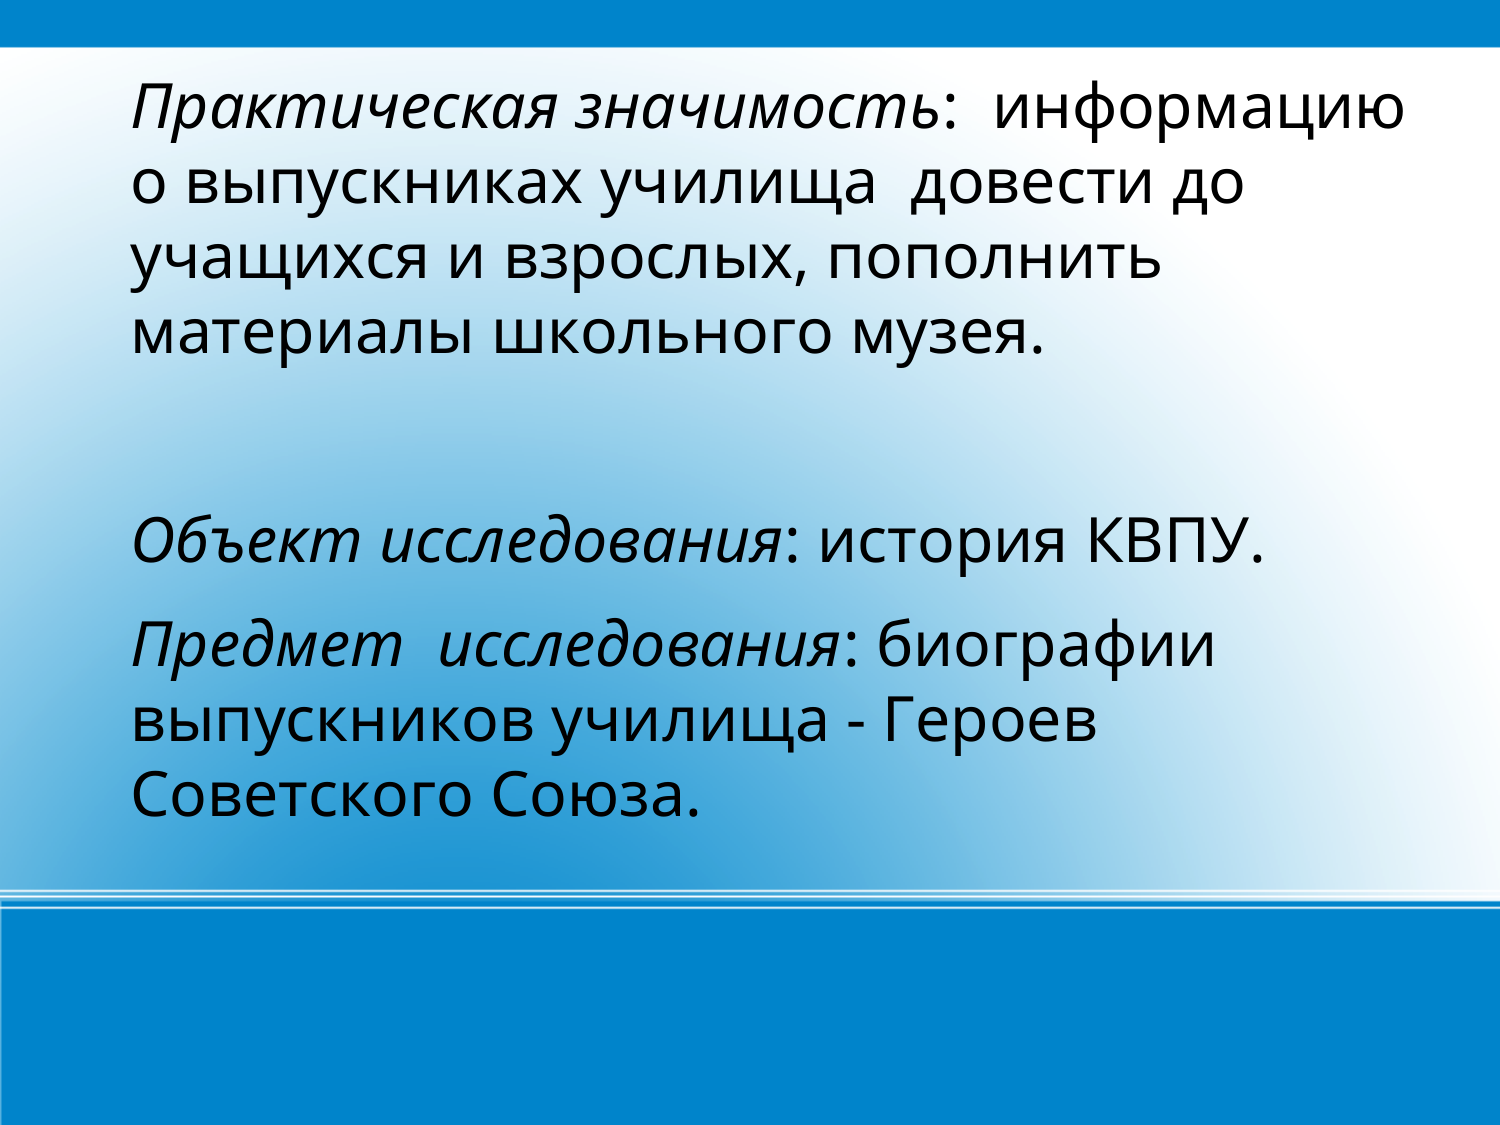

# Практическая значимость: информацию о выпускниках училища довести до учащихся и взрослых, пополнить материалы школьного музея.
Объект исследования: история КВПУ.
Предмет исследования: биографии выпускников училища - Героев Советского Союза.